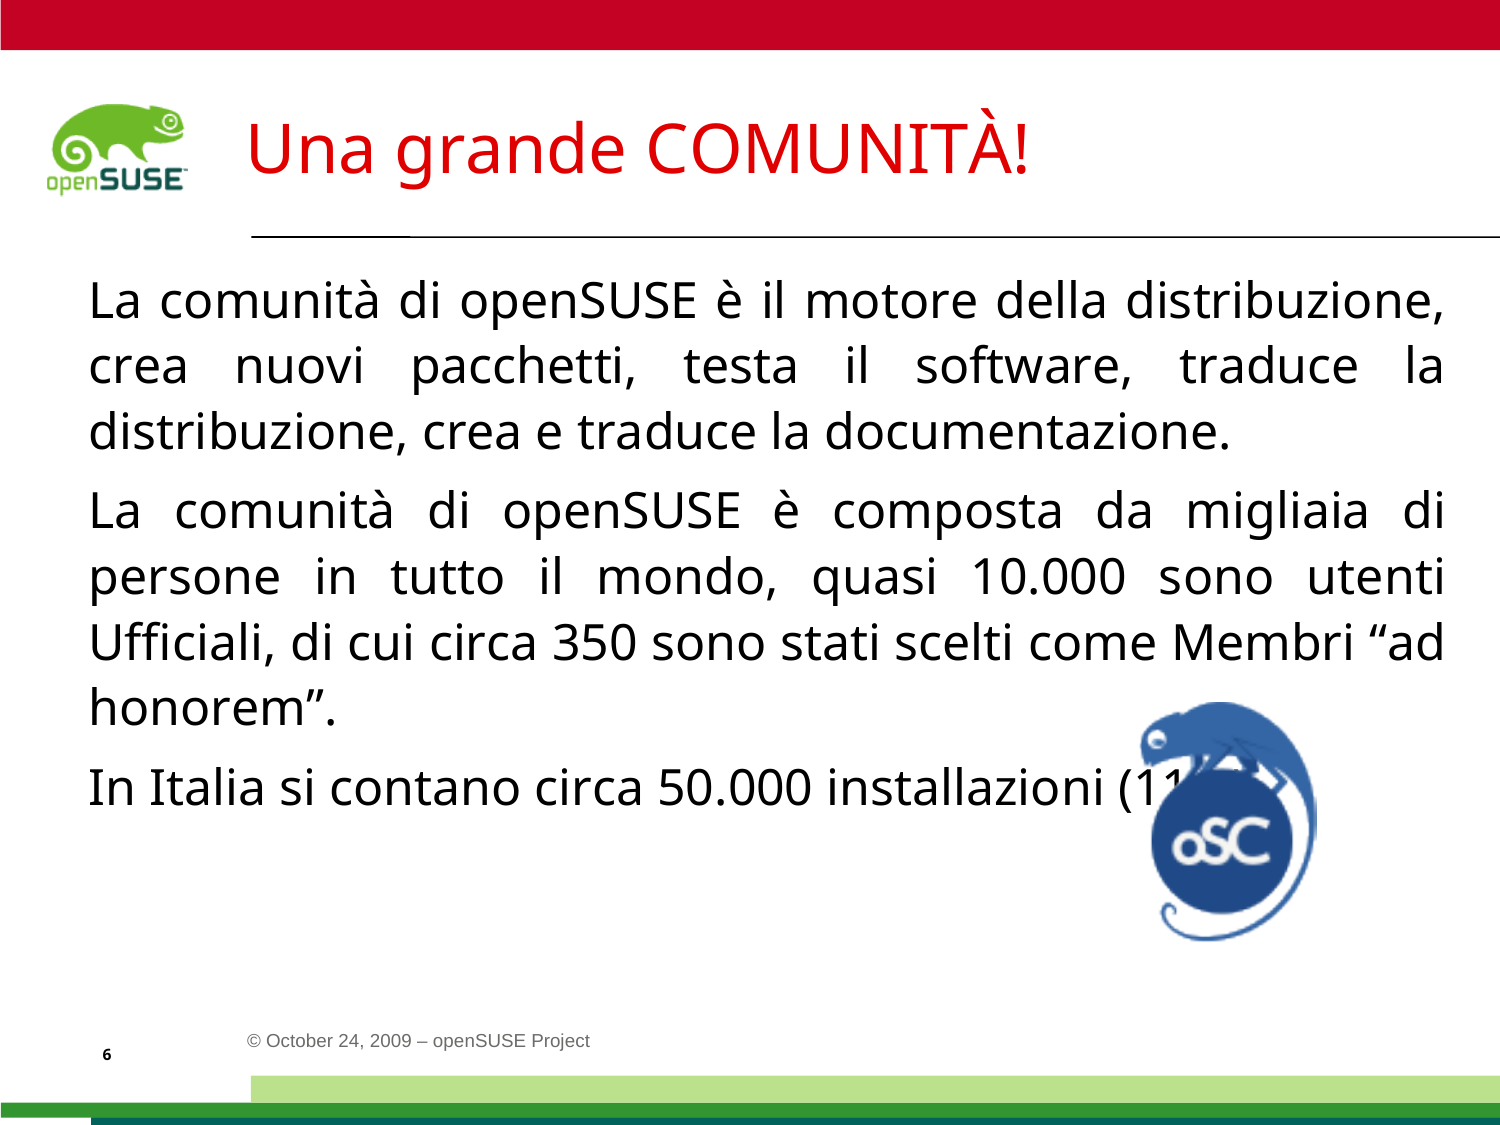

# Una grande COMUNITÀ!
La comunità di openSUSE è il motore della distribuzione, crea nuovi pacchetti, testa il software, traduce la distribuzione, crea e traduce la documentazione.
La comunità di openSUSE è composta da migliaia di persone in tutto il mondo, quasi 10.000 sono utenti Ufficiali, di cui circa 350 sono stati scelti come Membri “ad honorem”.
In Italia si contano circa 50.000 installazioni (11.1).